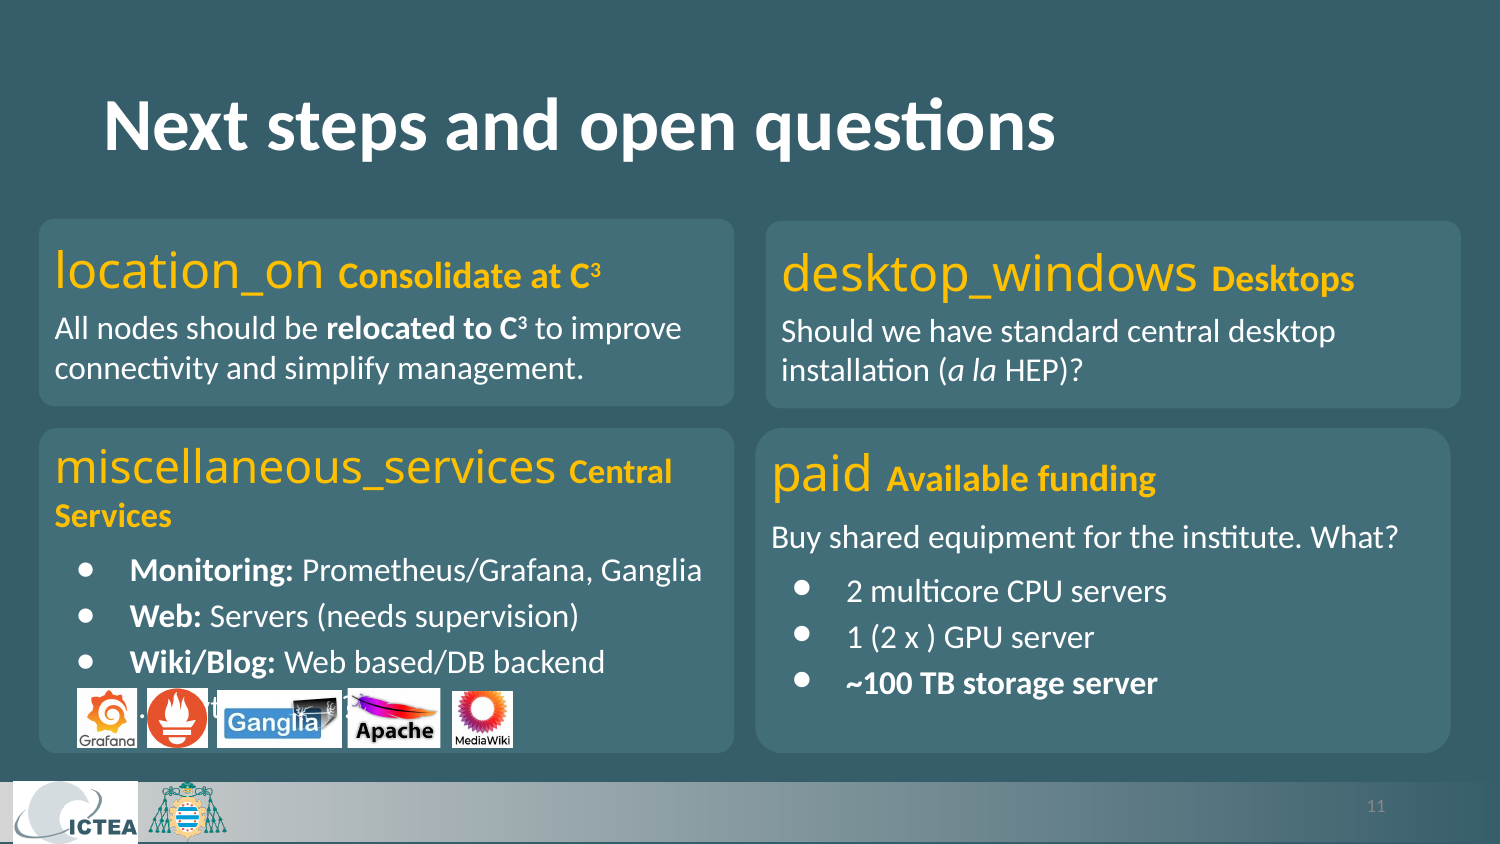

# Next steps and open questions
location_on Consolidate at C3
All nodes should be relocated to C3 to improve connectivity and simplify management.
desktop_windows Desktops
Should we have standard central desktop installation (a la HEP)?
miscellaneous_services Central Services
Monitoring: Prometheus/Grafana, Ganglia
Web: Servers (needs supervision)
Wiki/Blog: Web based/DB backend
... anything else?
paid Available funding
Buy shared equipment for the institute. What?
2 multicore CPU servers
1 (2 x ) GPU server
~100 TB storage server